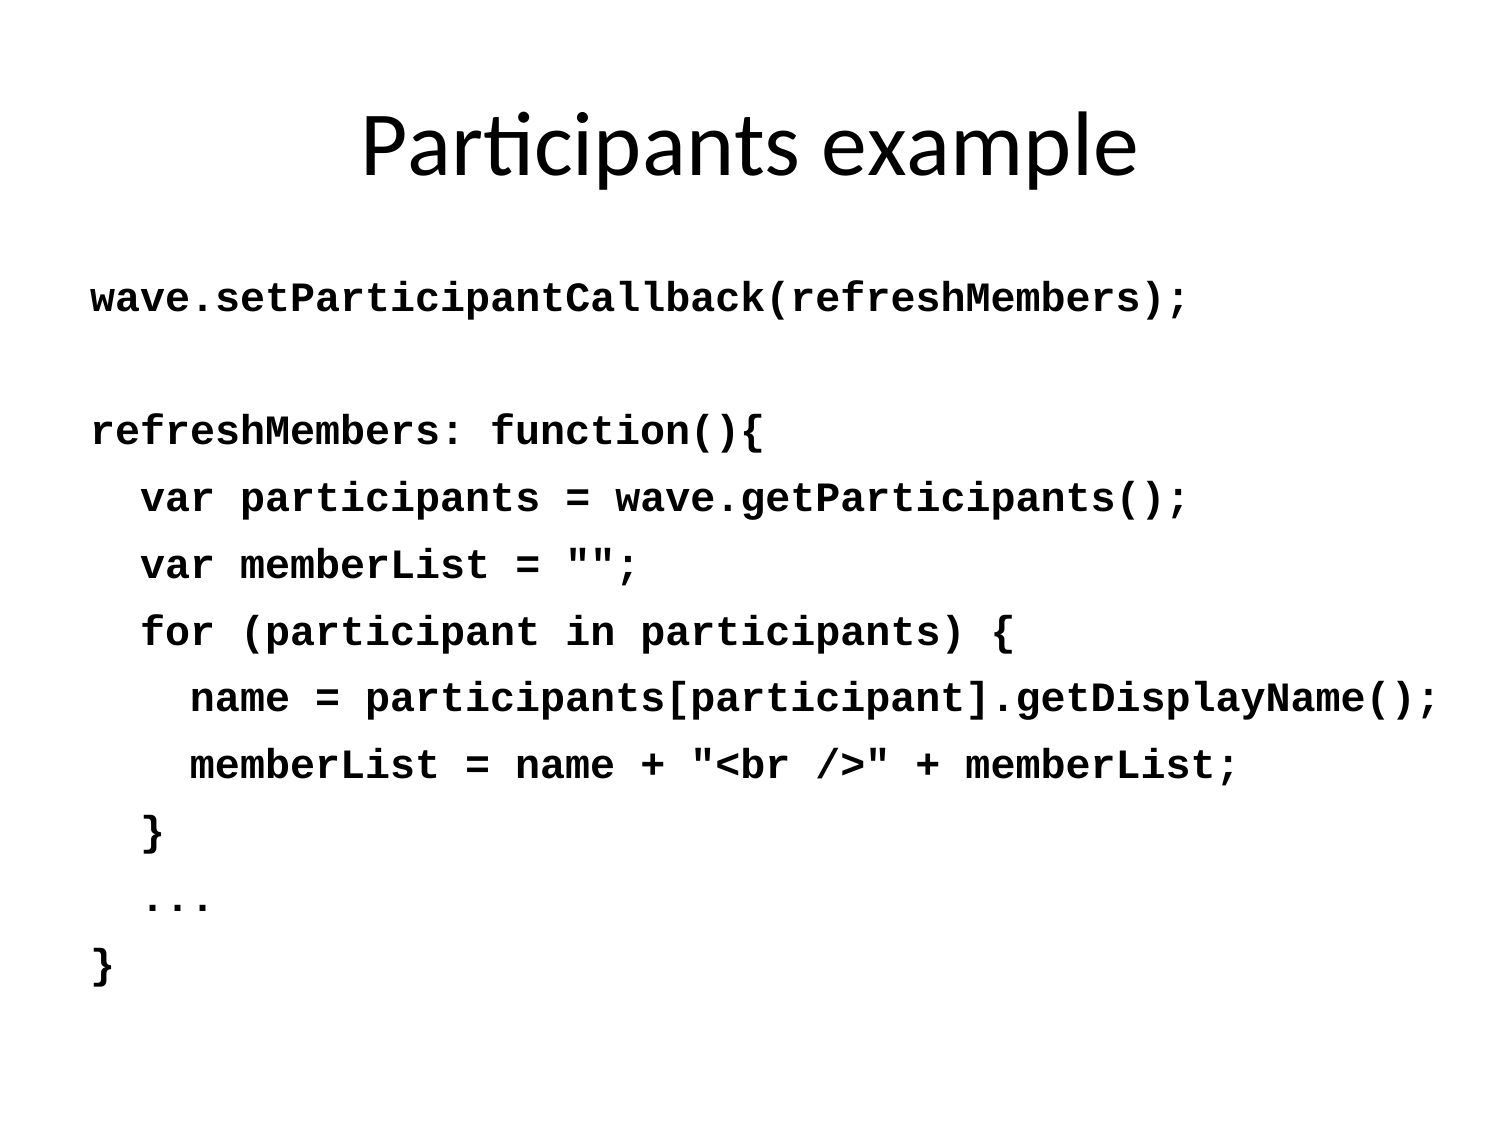

# Participants example
wave.setParticipantCallback(refreshMembers);
refreshMembers: function(){
 var participants = wave.getParticipants();
 var memberList = "";
 for (participant in participants) {
 name = participants[participant].getDisplayName();
 memberList = name + "<br />" + memberList;
 }
 ...
}